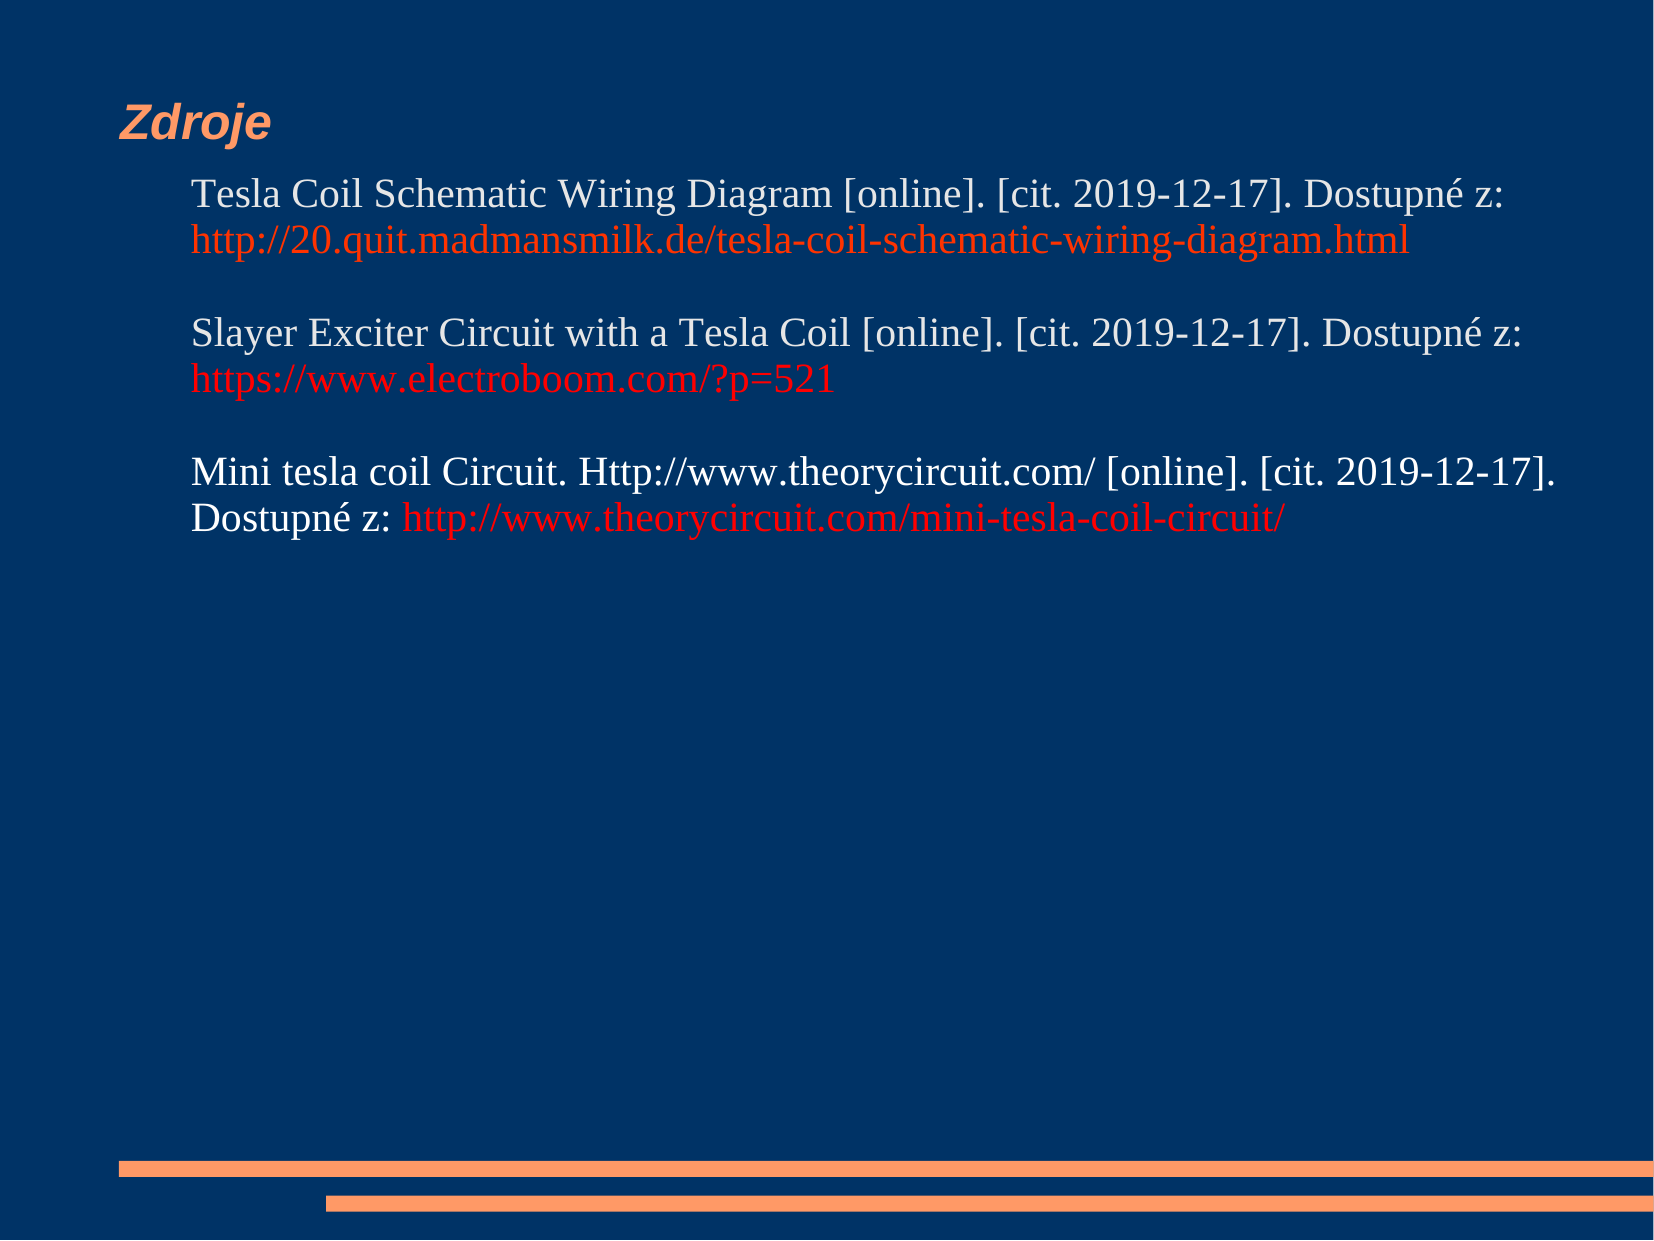

# Zdroje
Tesla Coil Schematic Wiring Diagram [online]. [cit. 2019-12-17]. Dostupné z: http://20.quit.madmansmilk.de/tesla-coil-schematic-wiring-diagram.html
Slayer Exciter Circuit with a Tesla Coil [online]. [cit. 2019-12-17]. Dostupné z: https://www.electroboom.com/?p=521
Mini tesla coil Circuit. Http://www.theorycircuit.com/ [online]. [cit. 2019-12-17]. Dostupné z: http://www.theorycircuit.com/mini-tesla-coil-circuit/